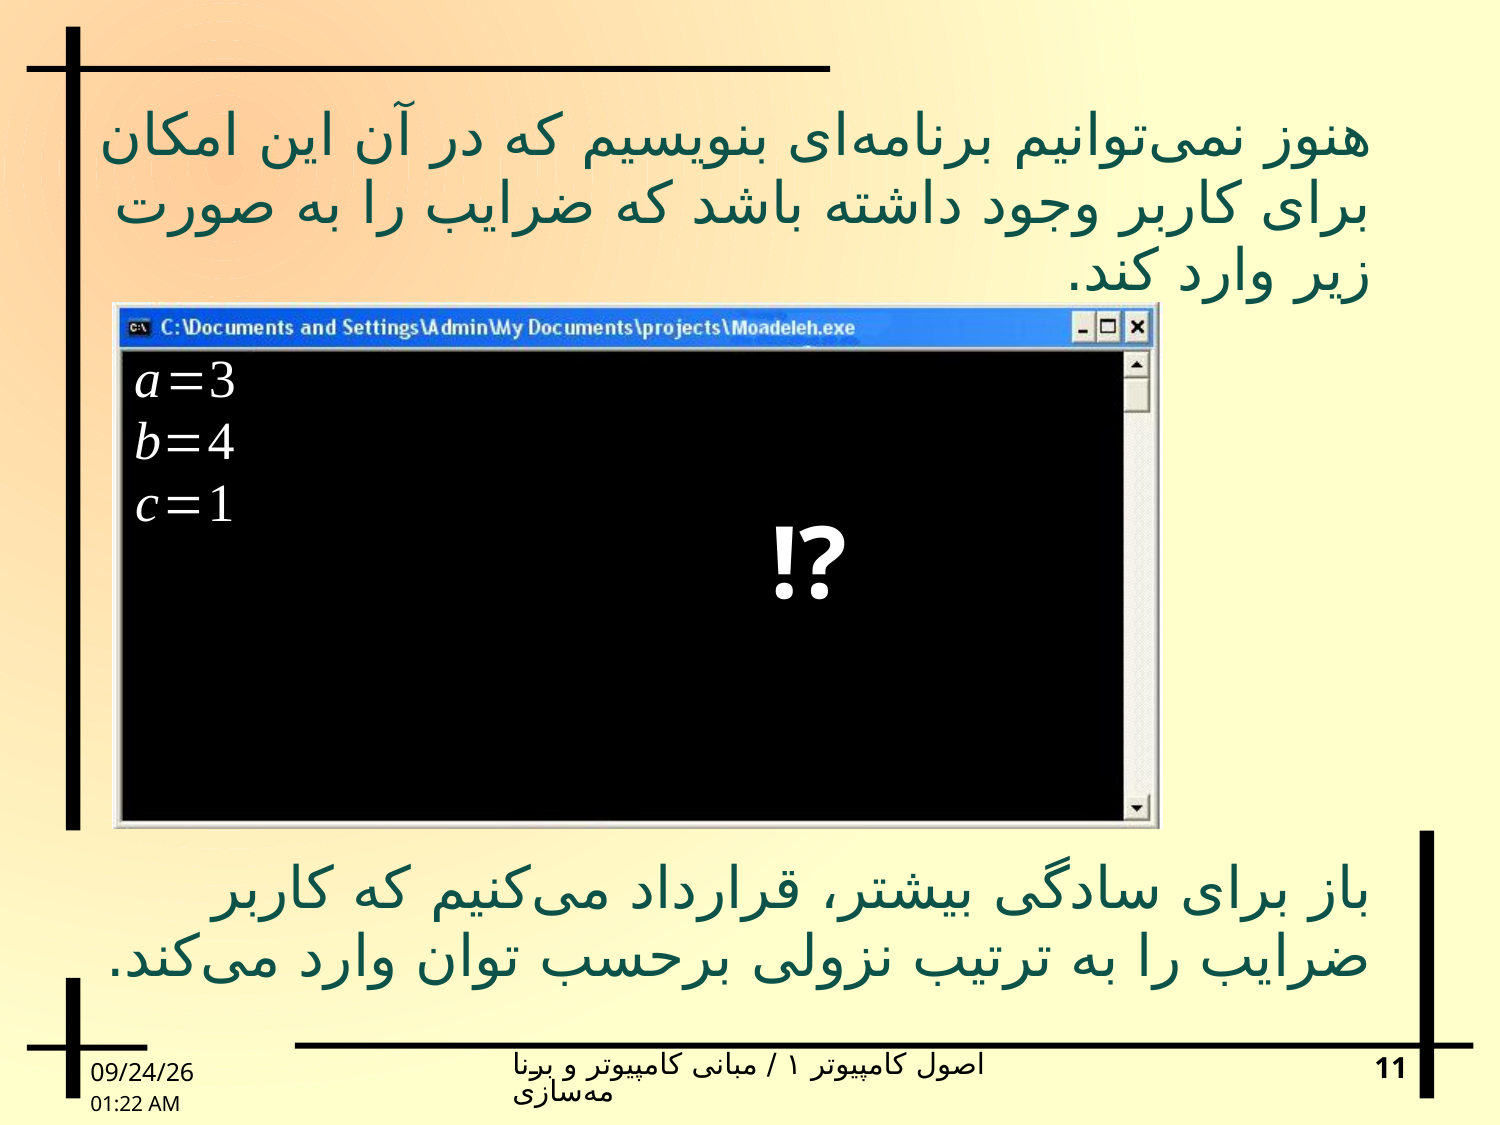

# هنوز نمی‌توانیم برنامه‌ای بنویسیم که در آن این امکان برای کاربر وجود داشته باشد که ضرایب را به صورت زیر وارد کند.
باز برای سادگی بیشتر، قرارداد می‌کنیم که کاربر ضرایب را به ترتیب نزولی برحسب توان وارد می‌کند.
!?
اصول کامپیوتر ۱ / مبانی کامپیوتر و برنامه‌سازی
11